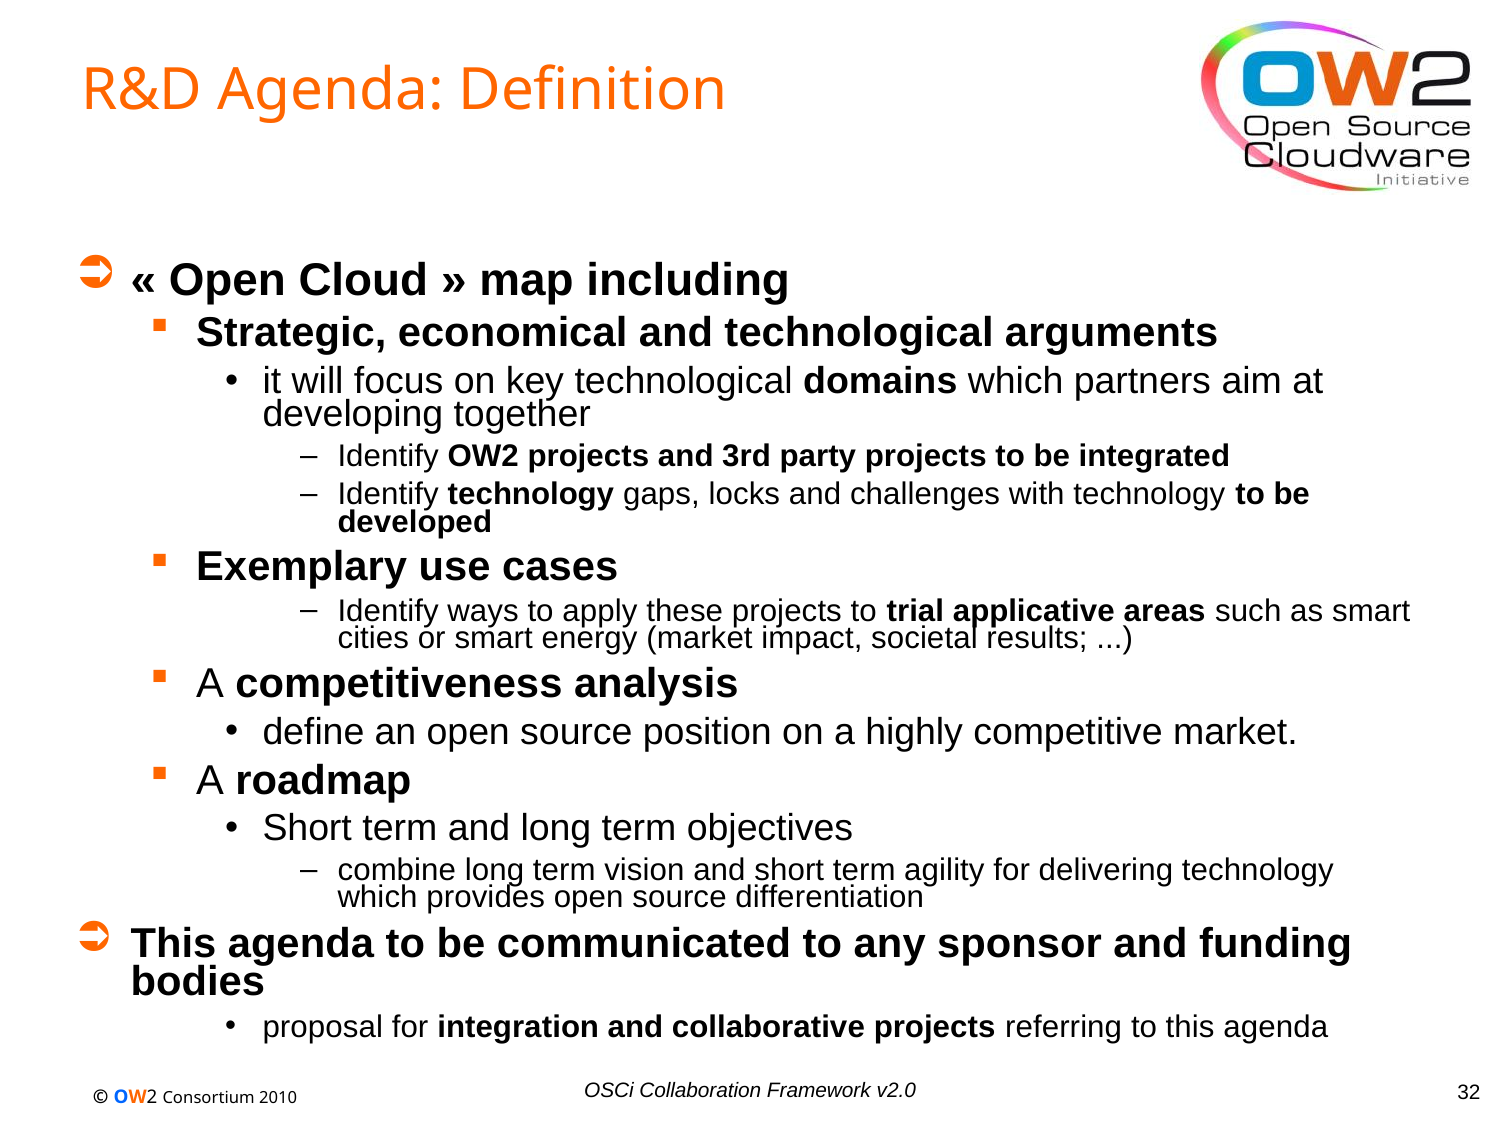

# R&D Agenda: Definition
« Open Cloud » map including
Strategic, economical and technological arguments
it will focus on key technological domains which partners aim at developing together
Identify OW2 projects and 3rd party projects to be integrated
Identify technology gaps, locks and challenges with technology to be developed
Exemplary use cases
Identify ways to apply these projects to trial applicative areas such as smart cities or smart energy (market impact, societal results; ...)
A competitiveness analysis
define an open source position on a highly competitive market.
A roadmap
Short term and long term objectives
combine long term vision and short term agility for delivering technology which provides open source differentiation
This agenda to be communicated to any sponsor and funding bodies
proposal for integration and collaborative projects referring to this agenda